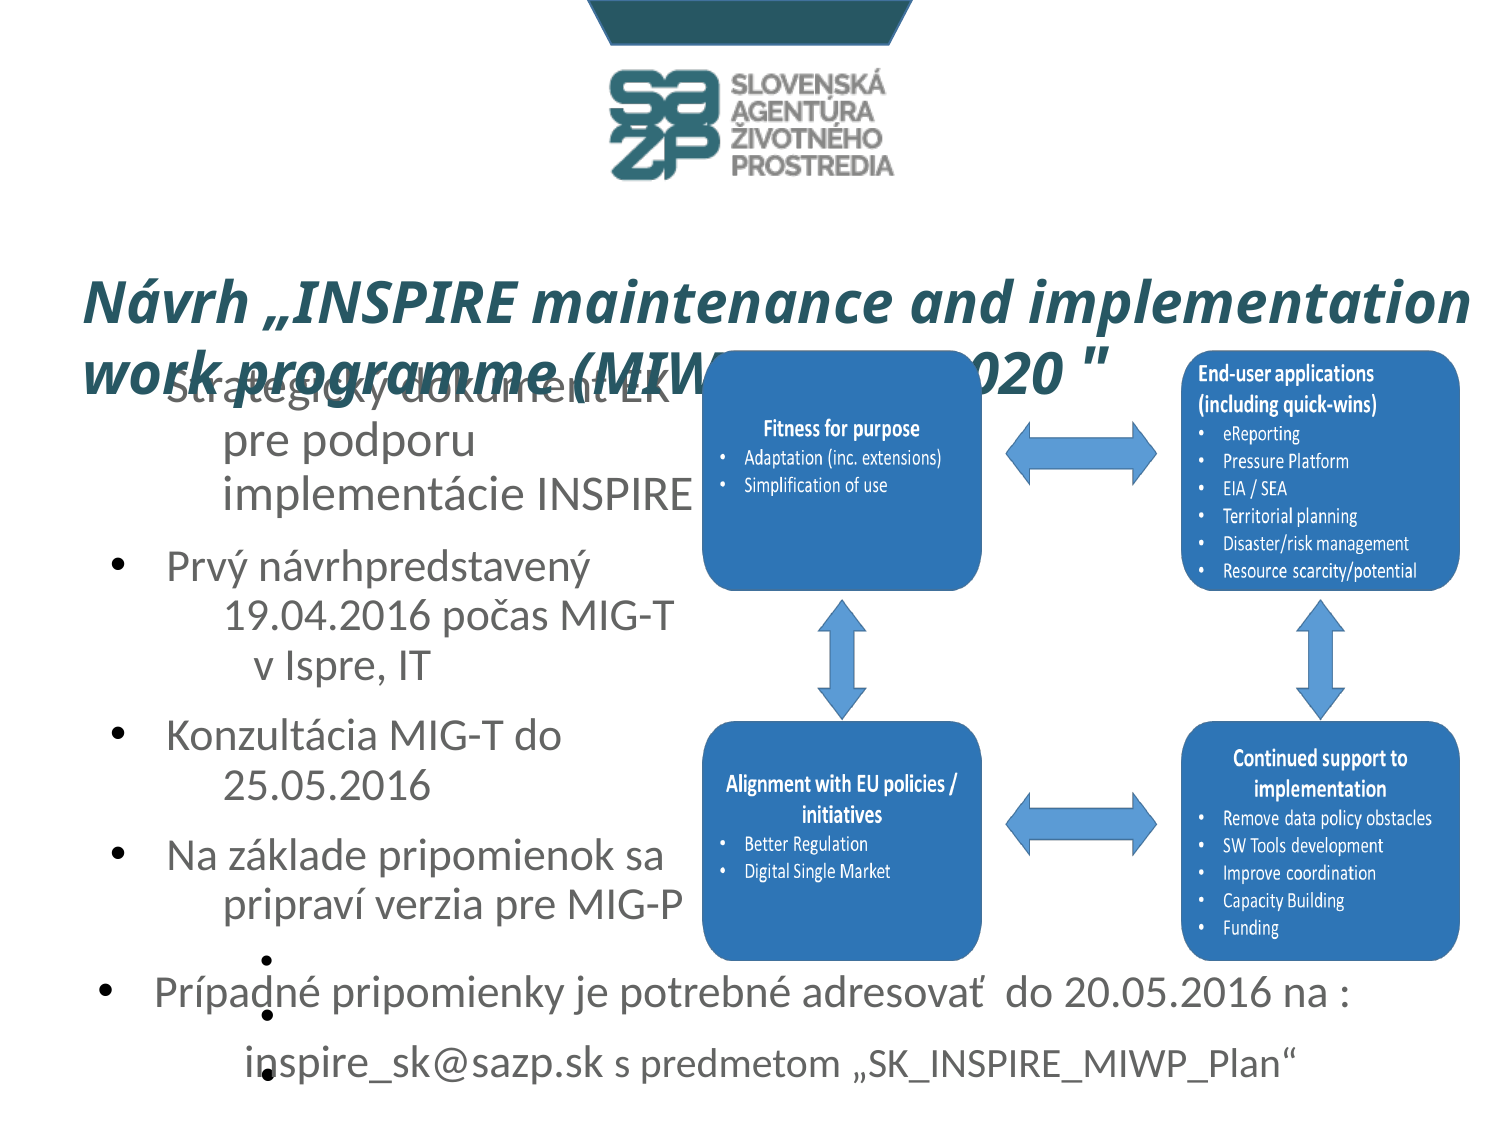

Návrh „INSPIRE maintenance and implementation work programme (MIWP) 2016-2020 "
# Strategický dokument EK pre podporu implementácie INSPIRE
Prvý návrhpredstavený 19.04.2016 počas MIG-T v Ispre, IT
Konzultácia MIG-T do 25.05.2016
Na základe pripomienok sa pripraví verzia pre MIG-P
Prípadné pripomienky je potrebné adresovať do 20.05.2016 na :
inspire_sk@sazp.sk s predmetom „SK_INSPIRE_MIWP_Plan“